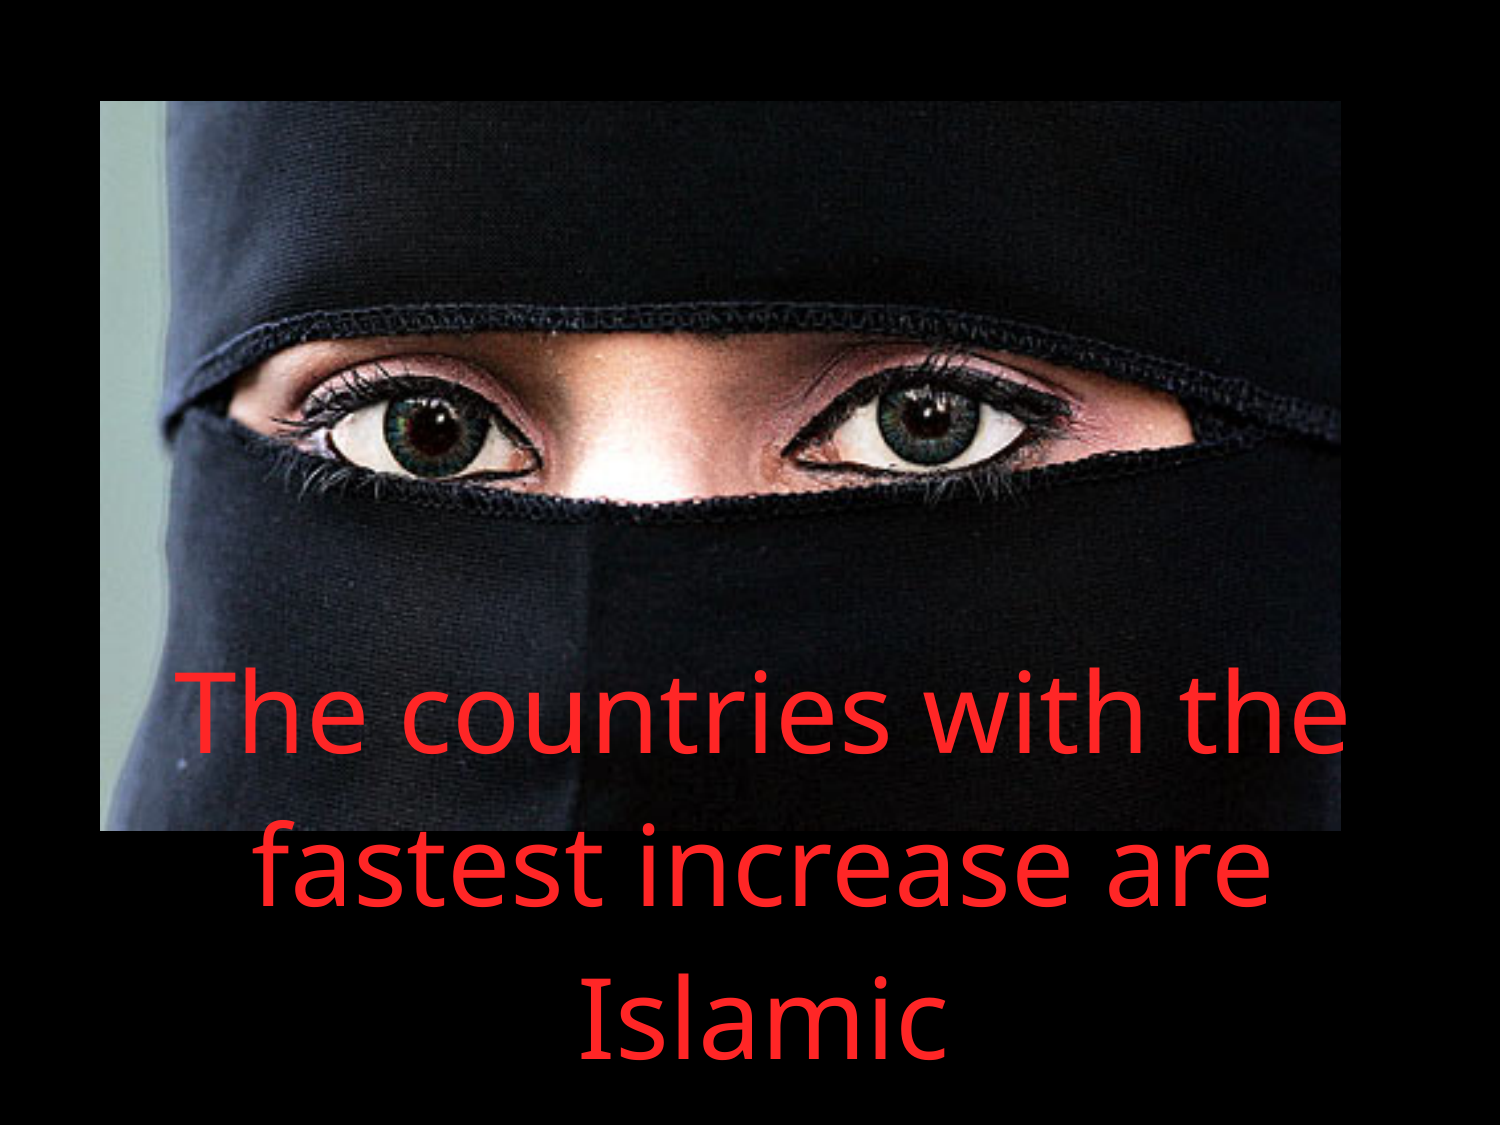

# The countries with the fastest increase are Islamic